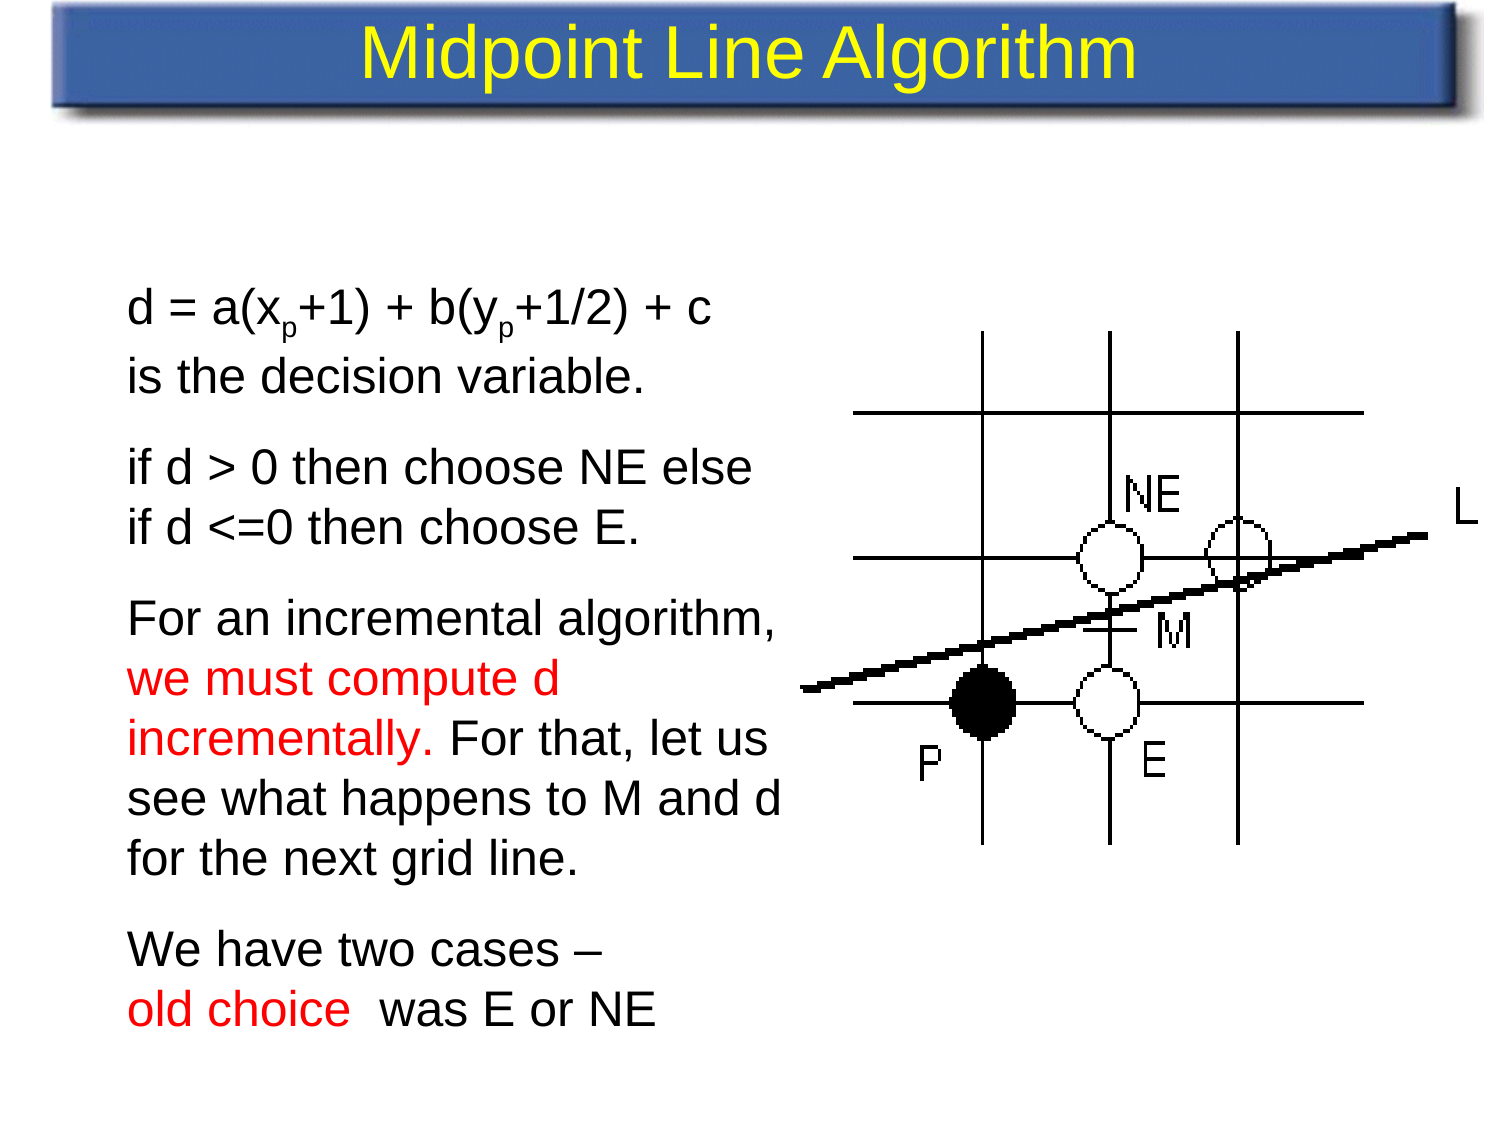

# Midpoint Line Algorithm
d = a(xp+1) + b(yp+1/2) + c is the decision variable.
if d > 0 then choose NE else if d <=0 then choose E.
For an incremental algorithm, we must compute d incrementally. For that, let us see what happens to M and d for the next grid line.
We have two cases – old choice was E or NE